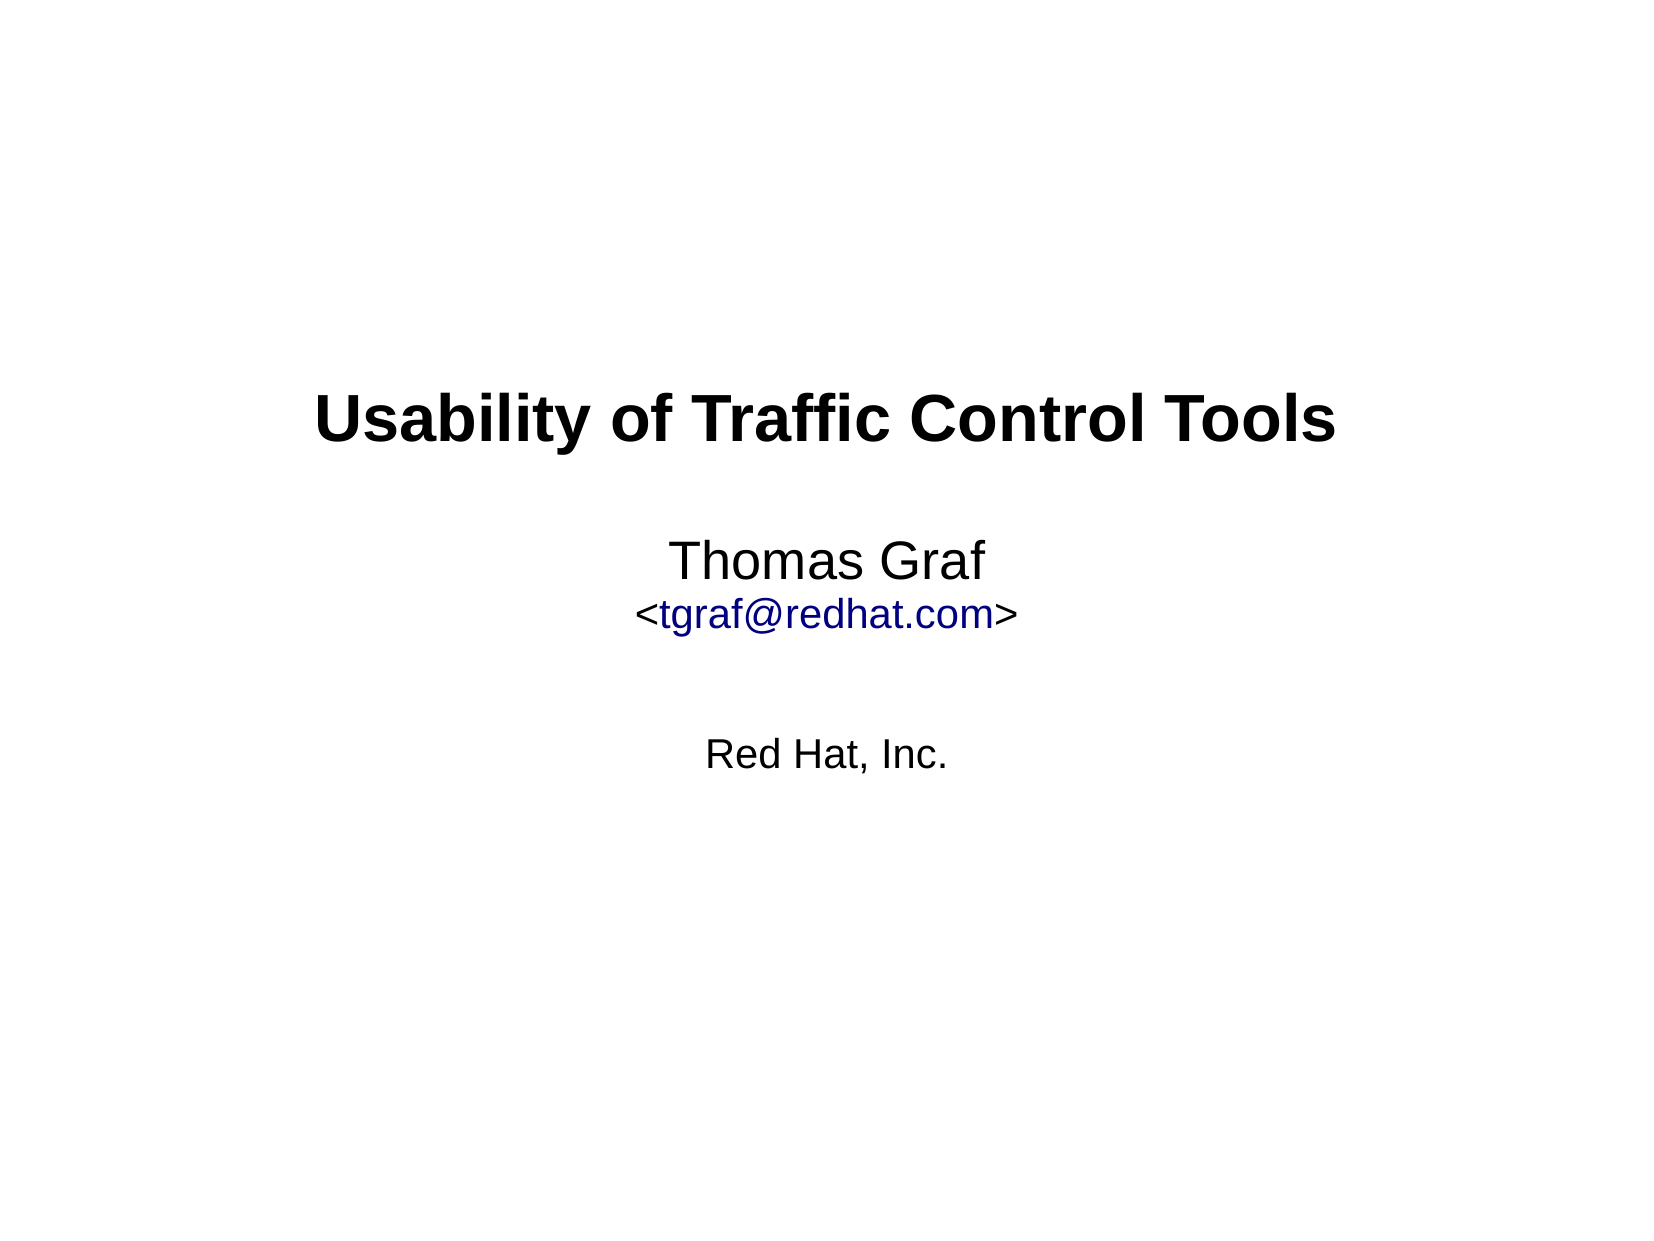

Usability of Traffic Control Tools
Thomas Graf
<tgraf@redhat.com>
Red Hat, Inc.